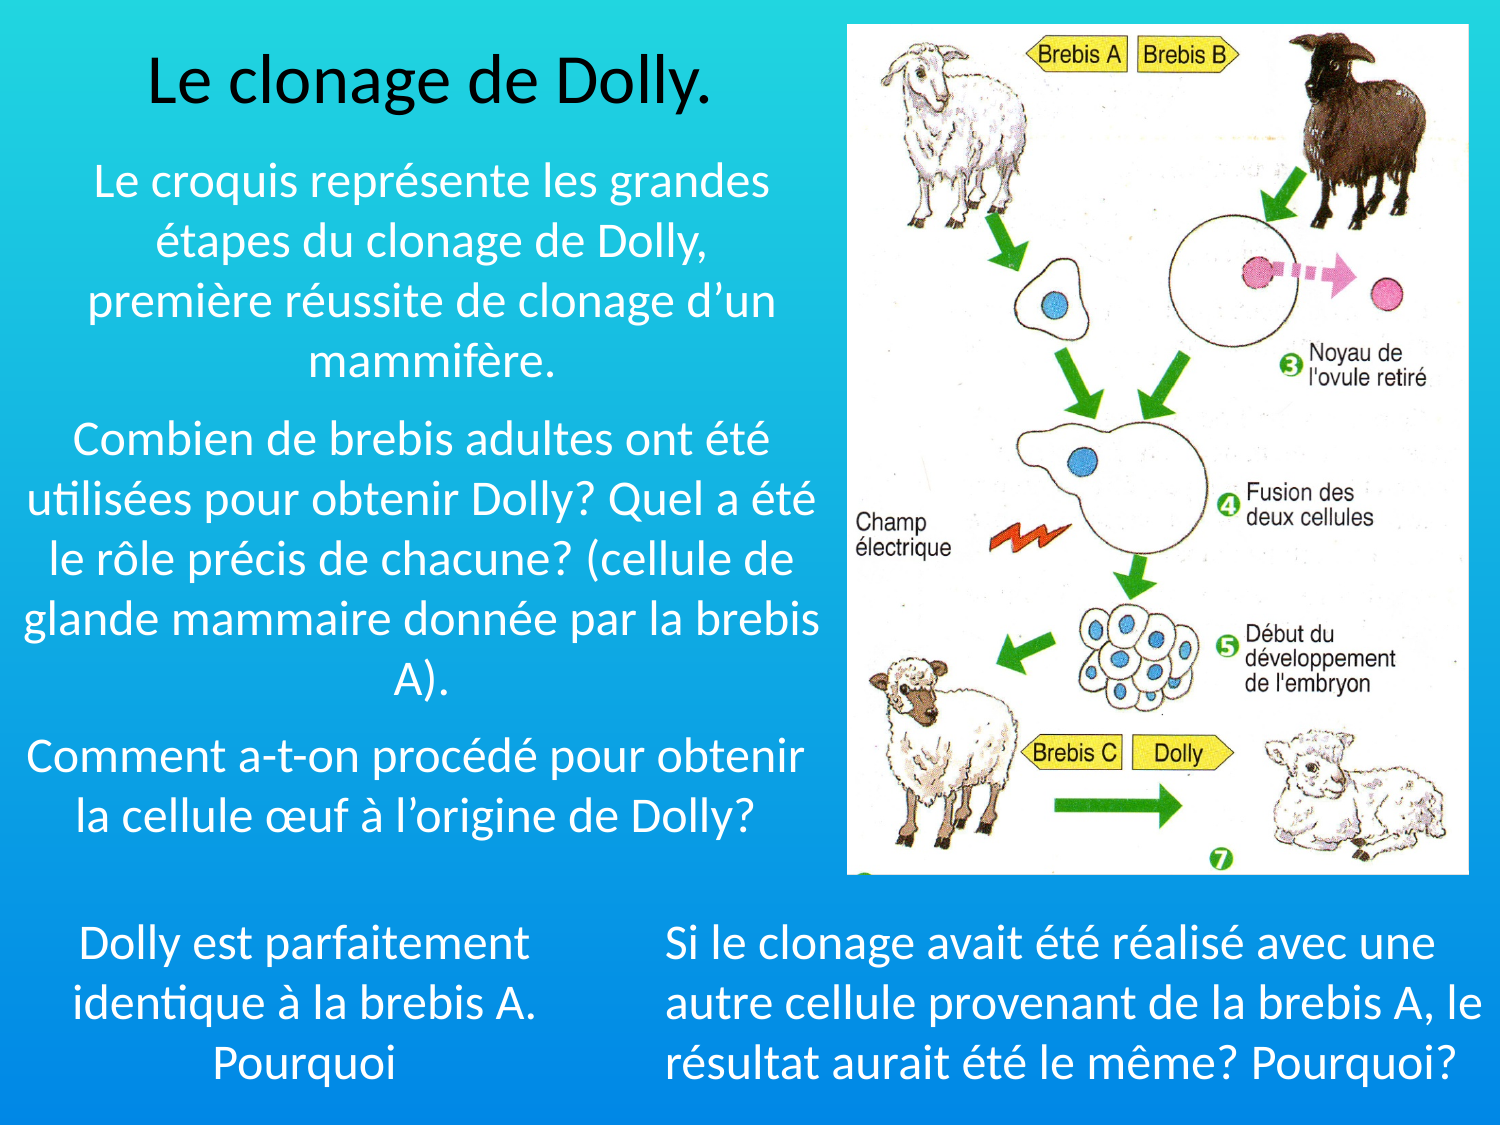

# Le clonage de Dolly.
Le croquis représente les grandes étapes du clonage de Dolly, première réussite de clonage d’un mammifère.
Combien de brebis adultes ont été utilisées pour obtenir Dolly? Quel a été le rôle précis de chacune? (cellule de glande mammaire donnée par la brebis A).
Comment a-t-on procédé pour obtenir la cellule œuf à l’origine de Dolly?
Dolly est parfaitement identique à la brebis A. Pourquoi
Si le clonage avait été réalisé avec une autre cellule provenant de la brebis A, le résultat aurait été le même? Pourquoi?